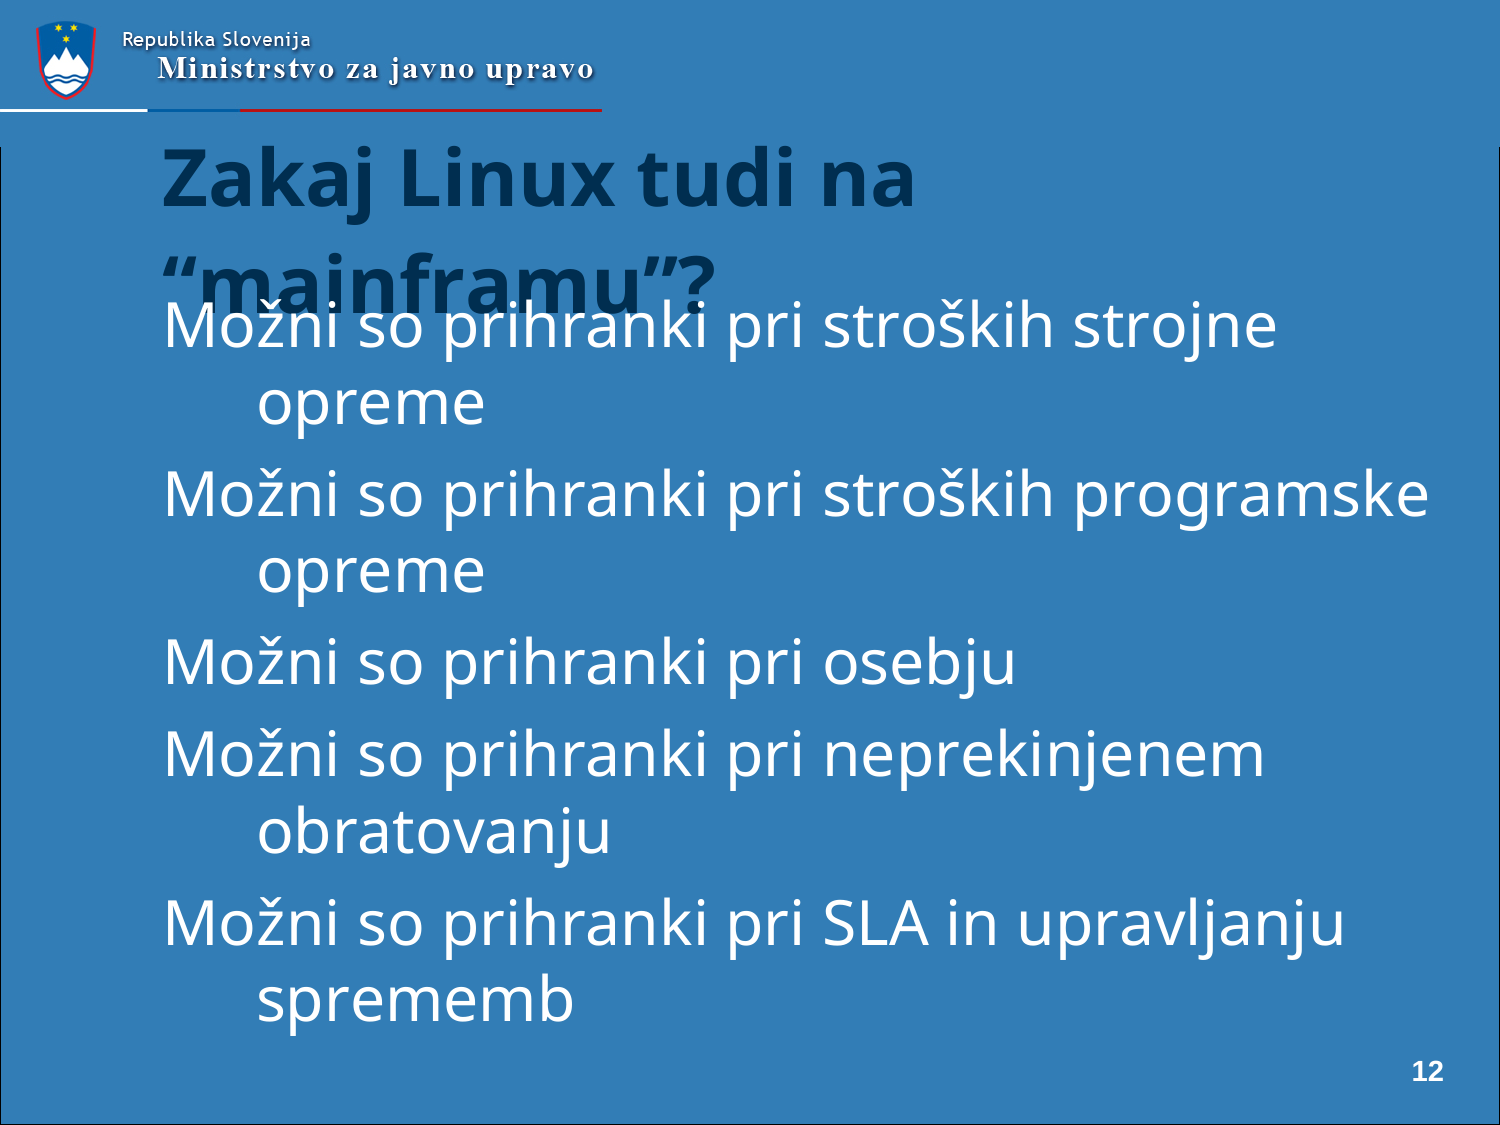

# Zakaj Linux tudi na “mainframu”?
Možni so prihranki pri stroških strojne opreme
Možni so prihranki pri stroških programske opreme
Možni so prihranki pri osebju
Možni so prihranki pri neprekinjenem obratovanju
Možni so prihranki pri SLA in upravljanju sprememb
12